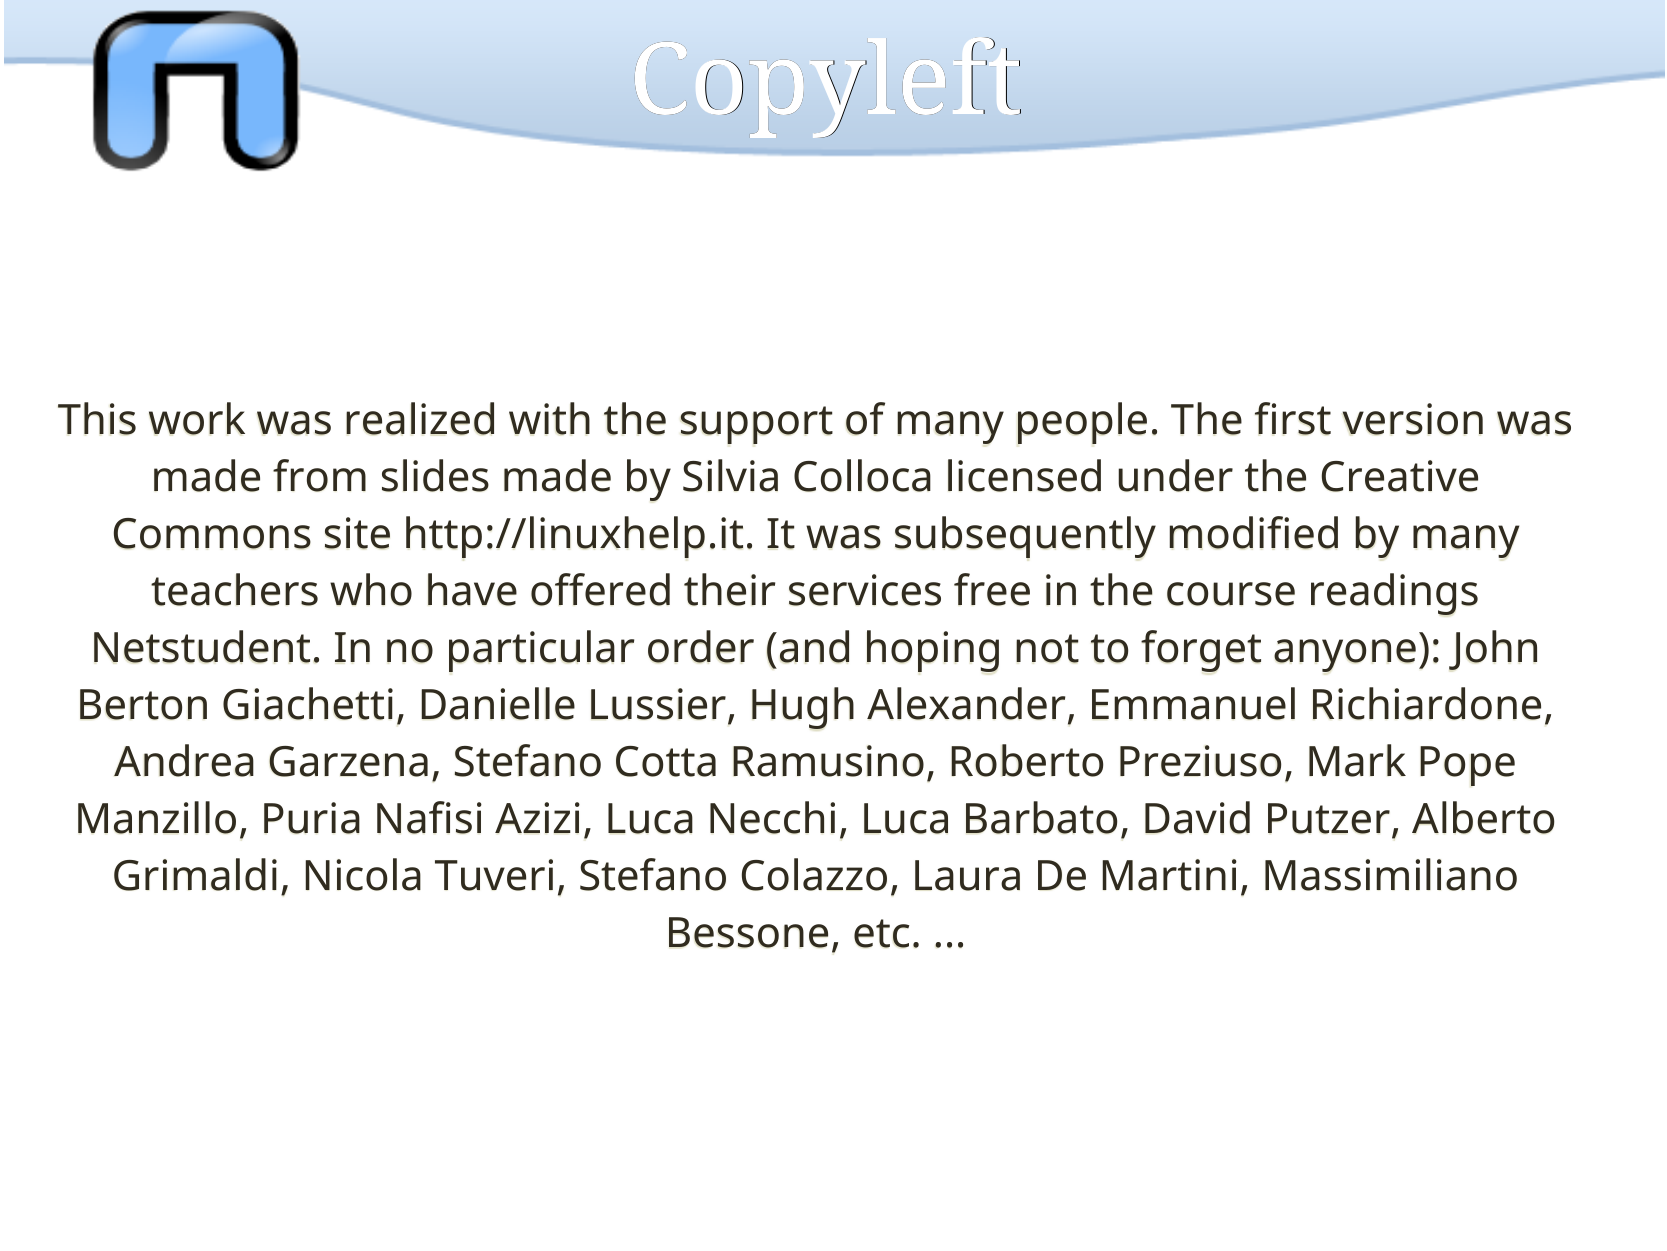

Copyleft
# This work was realized with the support of many people. The first version was made ​​from slides made ​​by Silvia Colloca licensed under the Creative Commons site http://linuxhelp.it. It was subsequently modified by many teachers who have offered their services free in the course readings Netstudent. In no particular order (and hoping not to forget anyone): John Berton Giachetti, Danielle Lussier, Hugh Alexander, Emmanuel Richiardone, Andrea Garzena, Stefano Cotta Ramusino, Roberto Preziuso, Mark Pope Manzillo, Puria Nafisi Azizi, Luca Necchi, Luca Barbato, David Putzer, Alberto Grimaldi, Nicola Tuveri, Stefano Colazzo, Laura De Martini, Massimiliano Bessone, etc. ...